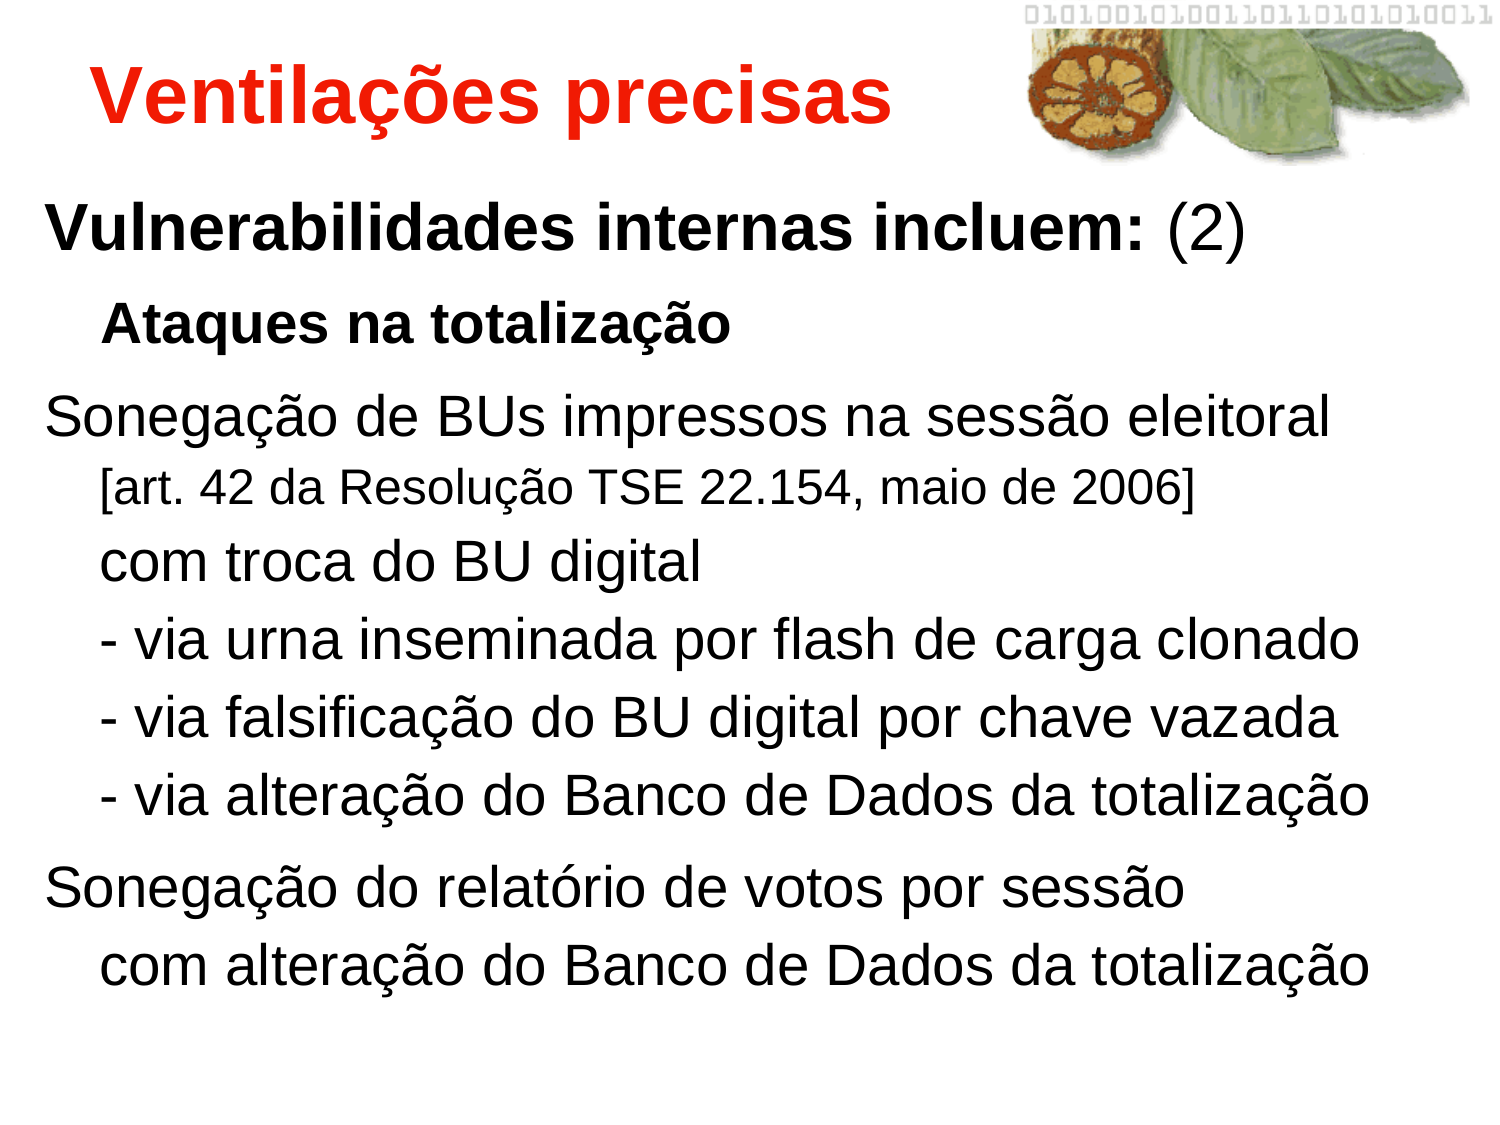

# Ventilações precisas
Vulnerabilidades internas incluem: (2)
Ataques na totalização
Sonegação de BUs impressos na sessão eleitoral
[art. 42 da Resolução TSE 22.154, maio de 2006]
com troca do BU digital
- via urna inseminada por flash de carga clonado
- via falsificação do BU digital por chave vazada
- via alteração do Banco de Dados da totalização
Sonegação do relatório de votos por sessão
com alteração do Banco de Dados da totalização